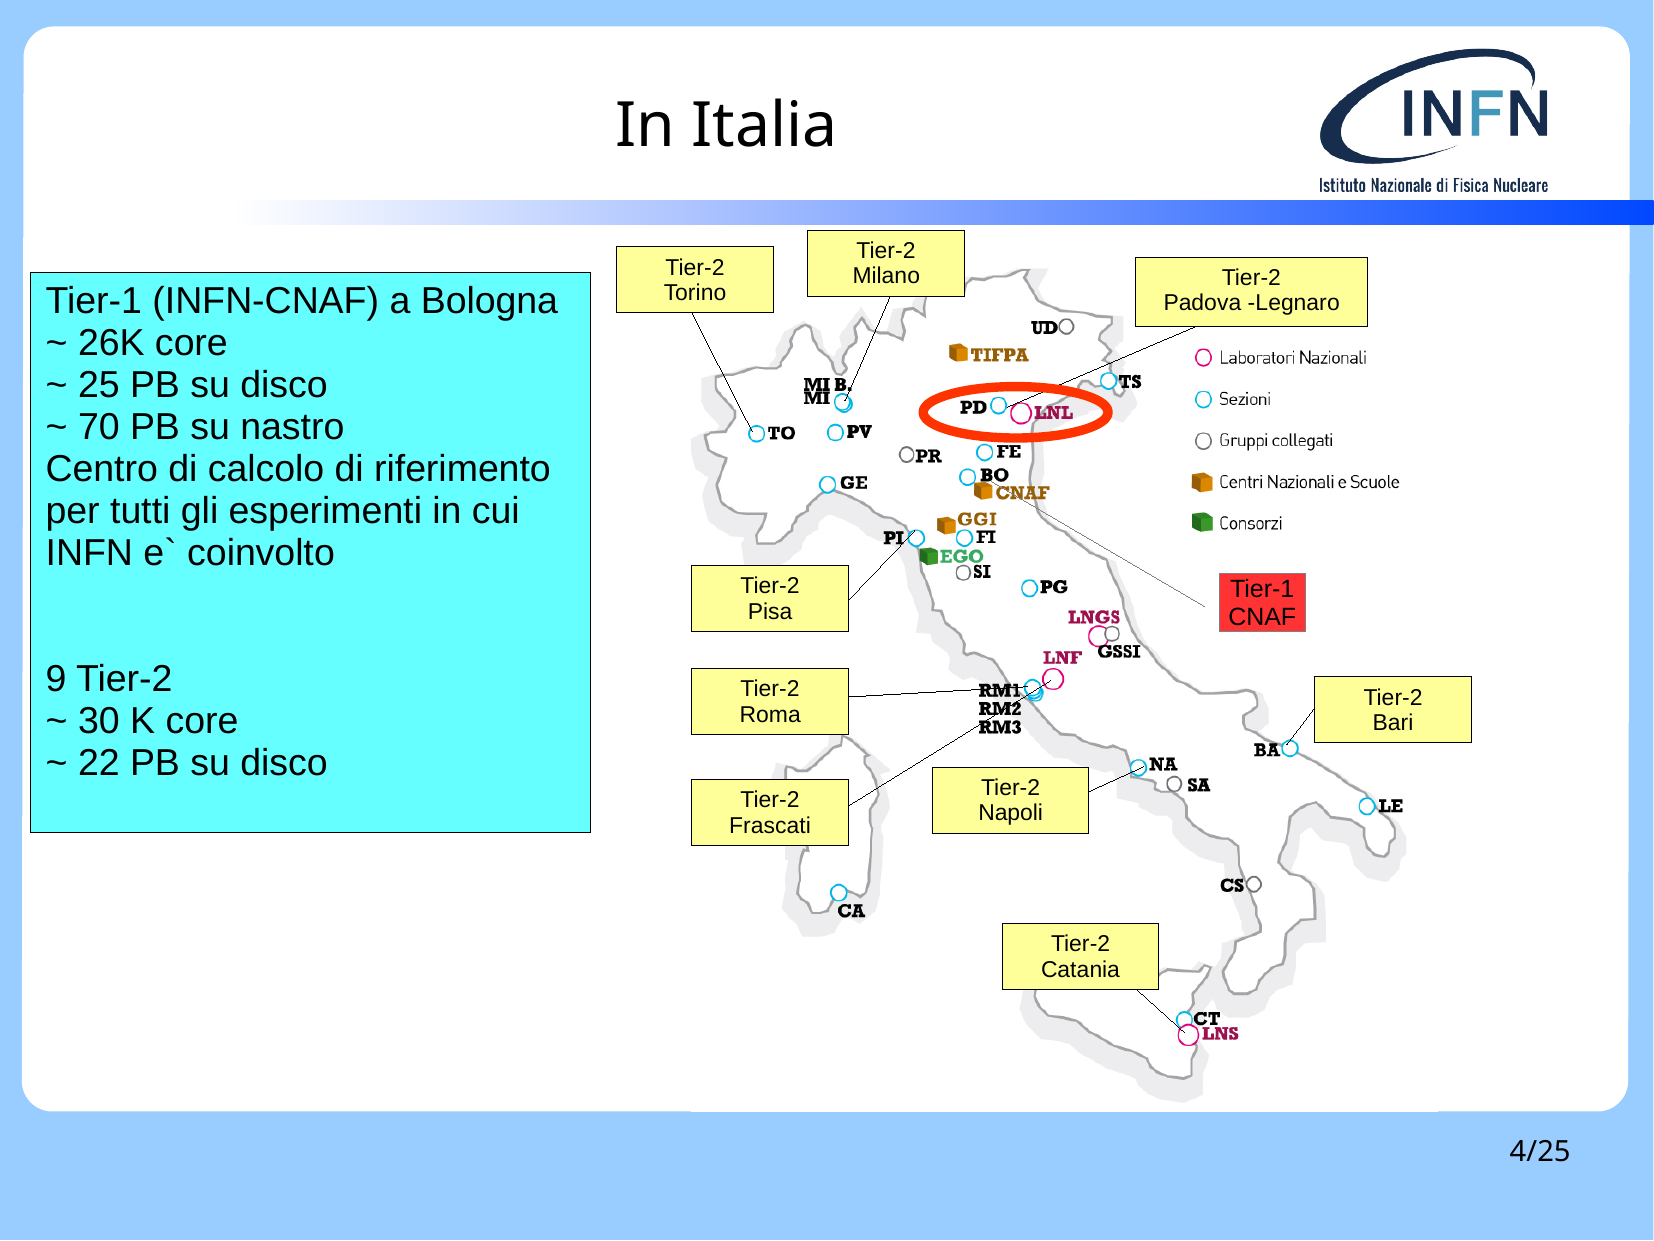

# In Italia
Tier-2
Milano
Tier-2
Torino
Tier-2
Padova -Legnaro
Tier-1 (INFN-CNAF) a Bologna
~ 26K core
~ 25 PB su disco
~ 70 PB su nastro
Centro di calcolo di riferimento per tutti gli esperimenti in cui INFN e` coinvolto
9 Tier-2
~ 30 K core
~ 22 PB su disco
Tier-2
Pisa
Tier-1
CNAF
Tier-2
Roma
Tier-2
Bari
Tier-2
Napoli
Tier-2
Frascati
Tier-2
Catania
4